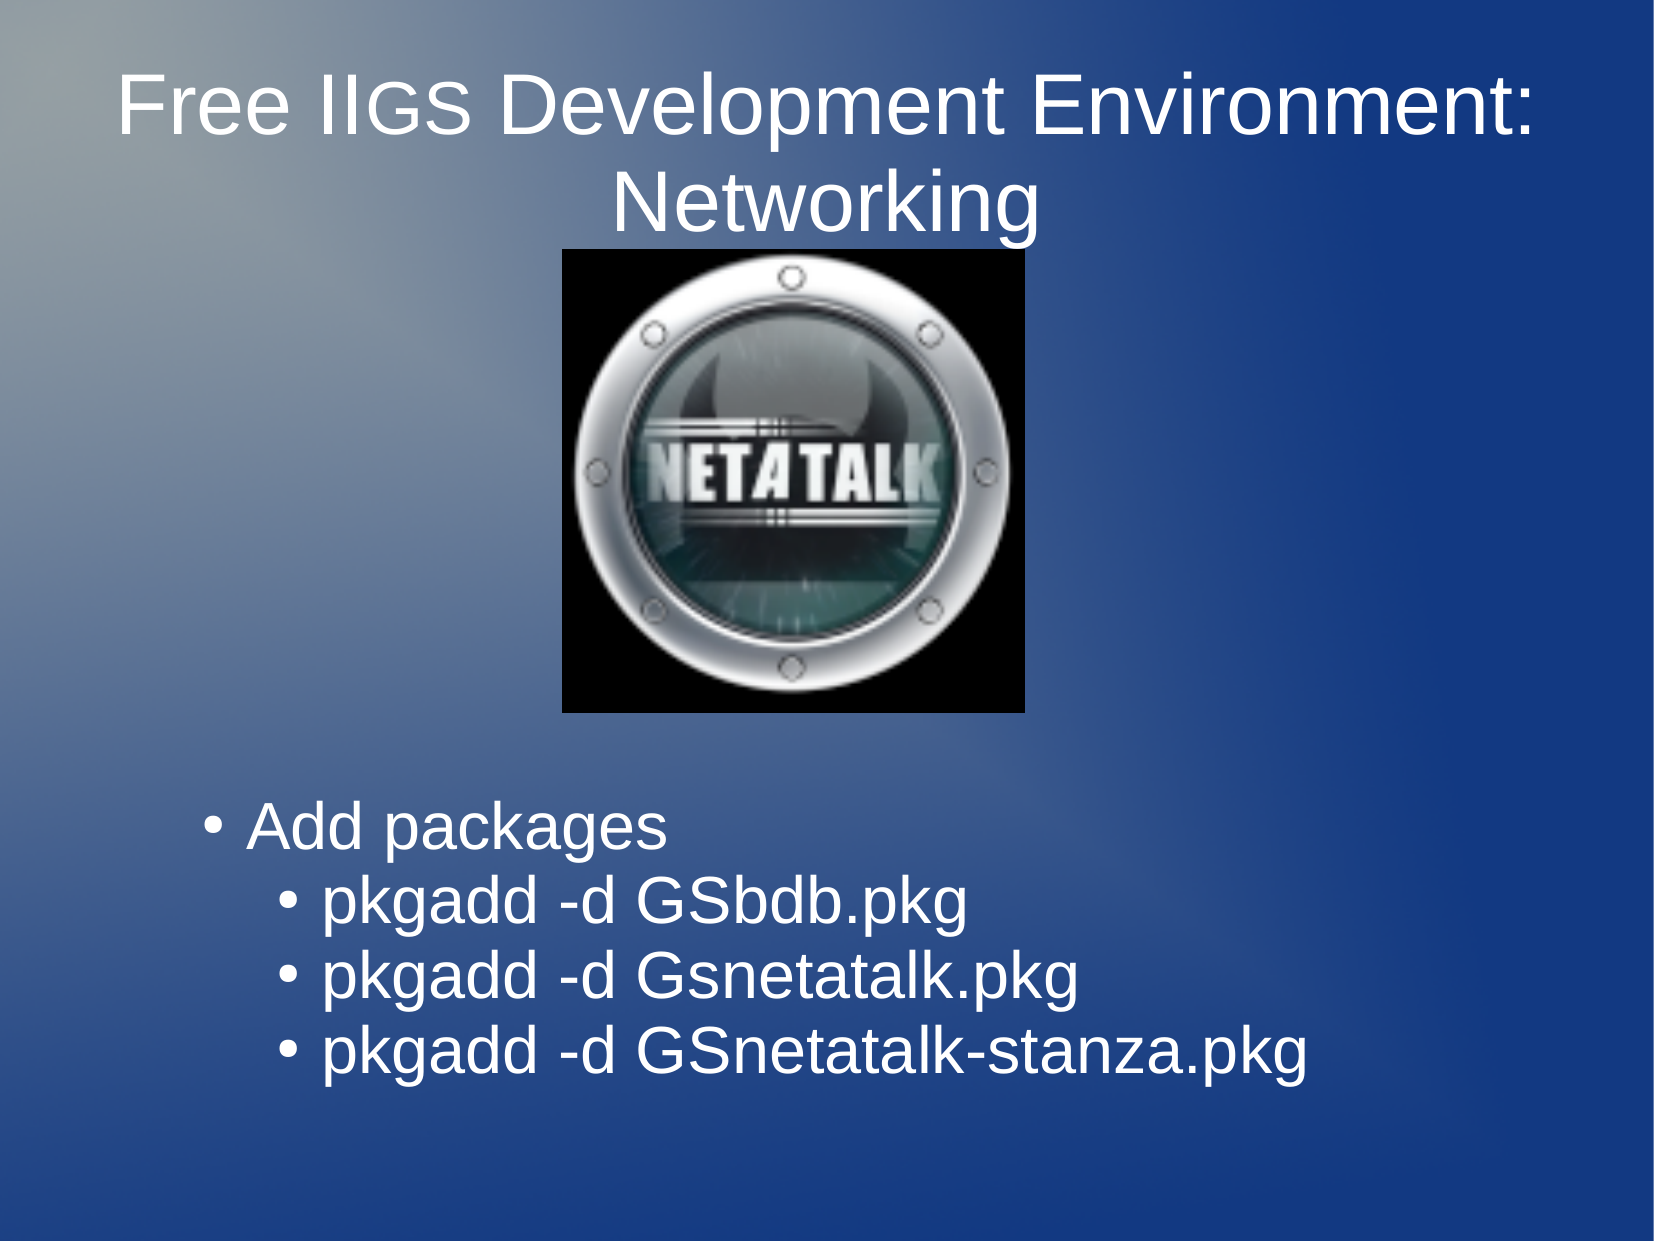

# Free IIGS Development Environment: Networking
Add packages
pkgadd -d GSbdb.pkg
pkgadd -d Gsnetatalk.pkg
pkgadd -d GSnetatalk-stanza.pkg